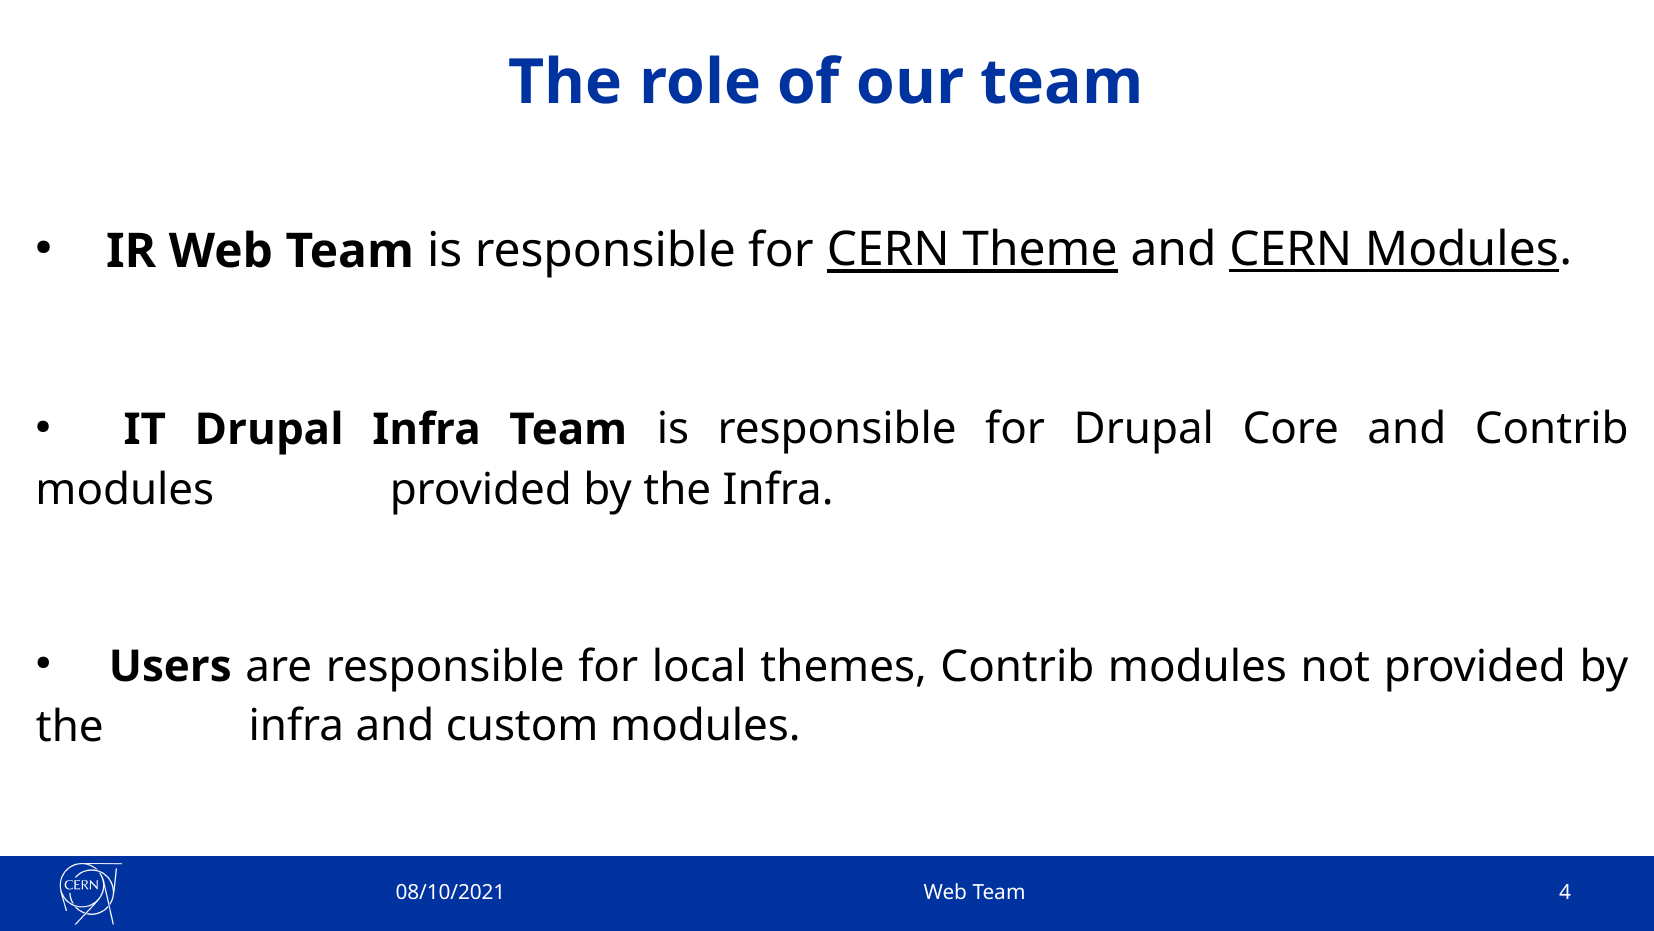

# The role of our team
 	IR Web Team is responsible for CERN Theme and CERN Modules.
 	IT Drupal Infra Team is responsible for Drupal Core and Contrib modules 		provided by the Infra.
 	Users are responsible for local themes, Contrib modules not provided by the 		infra and custom modules.
Presenter | Presentation Title
4